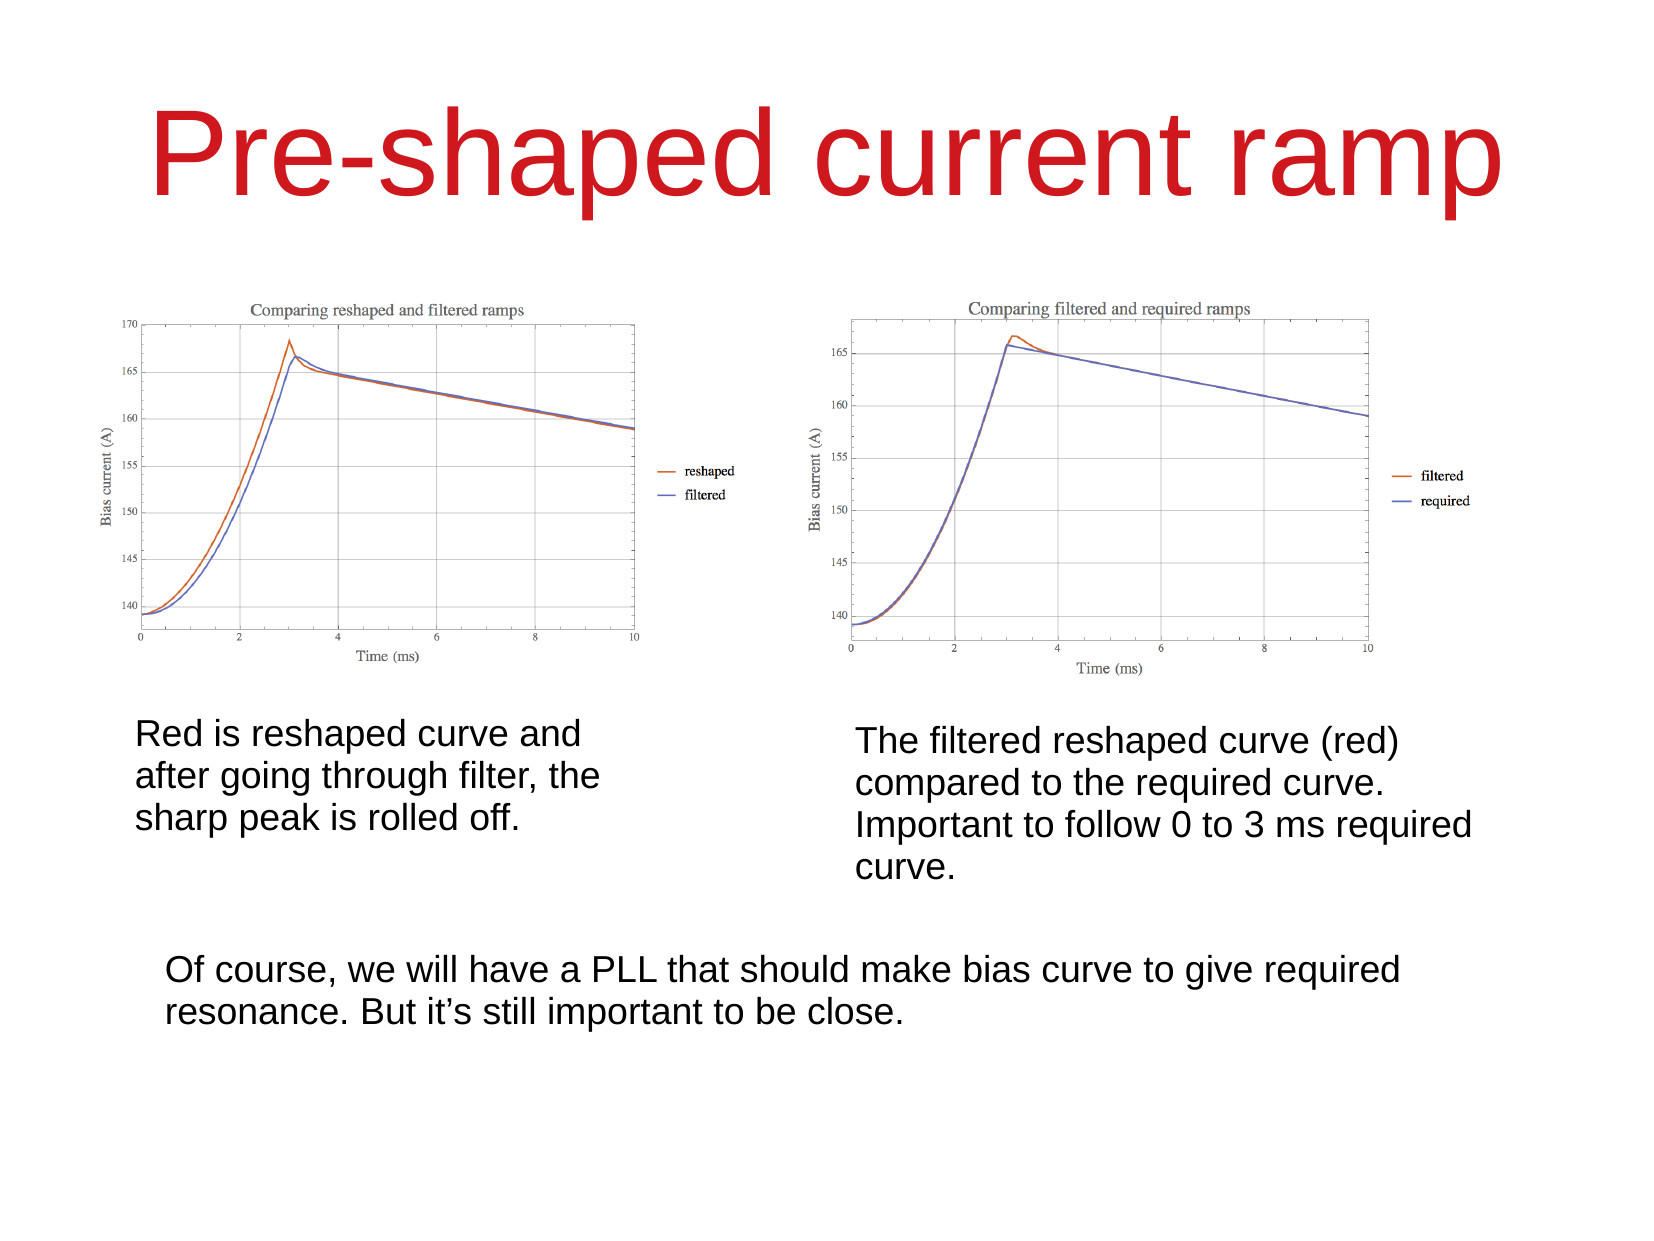

# Pre-shaped current ramp
Red is reshaped curve and after going through filter, the sharp peak is rolled off.
The filtered reshaped curve (red) compared to the required curve. Important to follow 0 to 3 ms required curve.
Of course, we will have a PLL that should make bias curve to give required resonance. But it’s still important to be close.